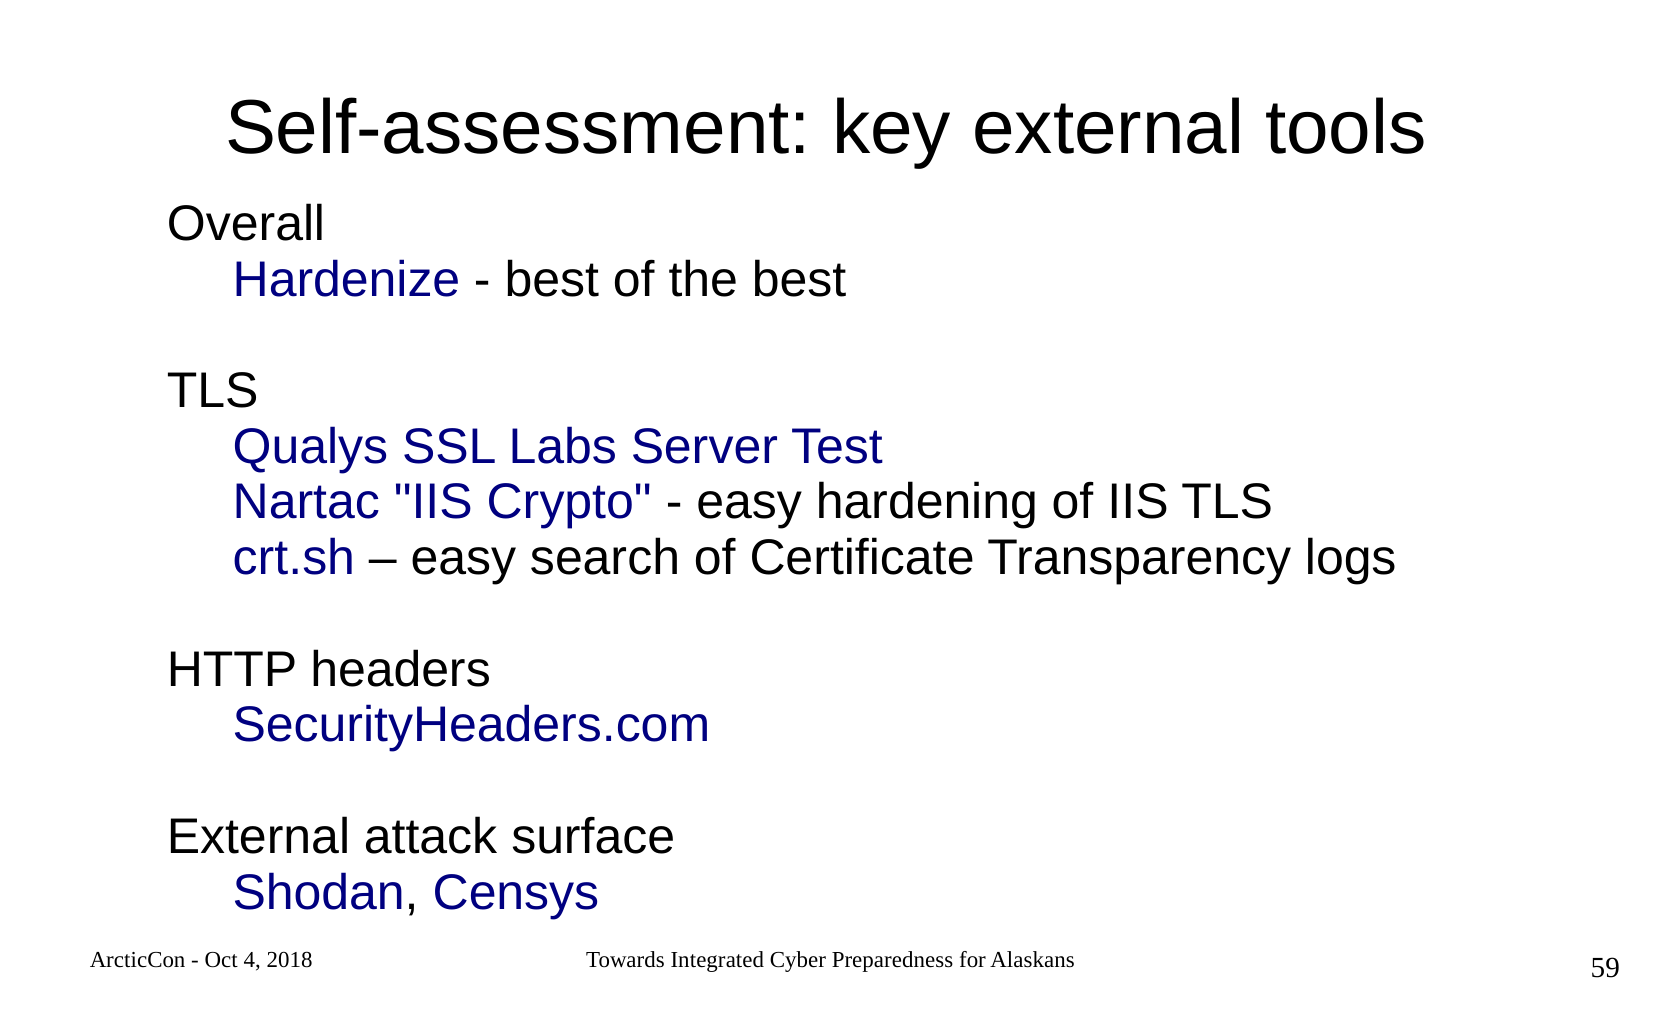

# Self-assessment: key external tools
Overall
	Hardenize - best of the best
TLS
	Qualys SSL Labs Server Test
	Nartac "IIS Crypto" - easy hardening of IIS TLS
	crt.sh – easy search of Certificate Transparency logs
HTTP headers
	SecurityHeaders.com
External attack surface
	Shodan, Censys